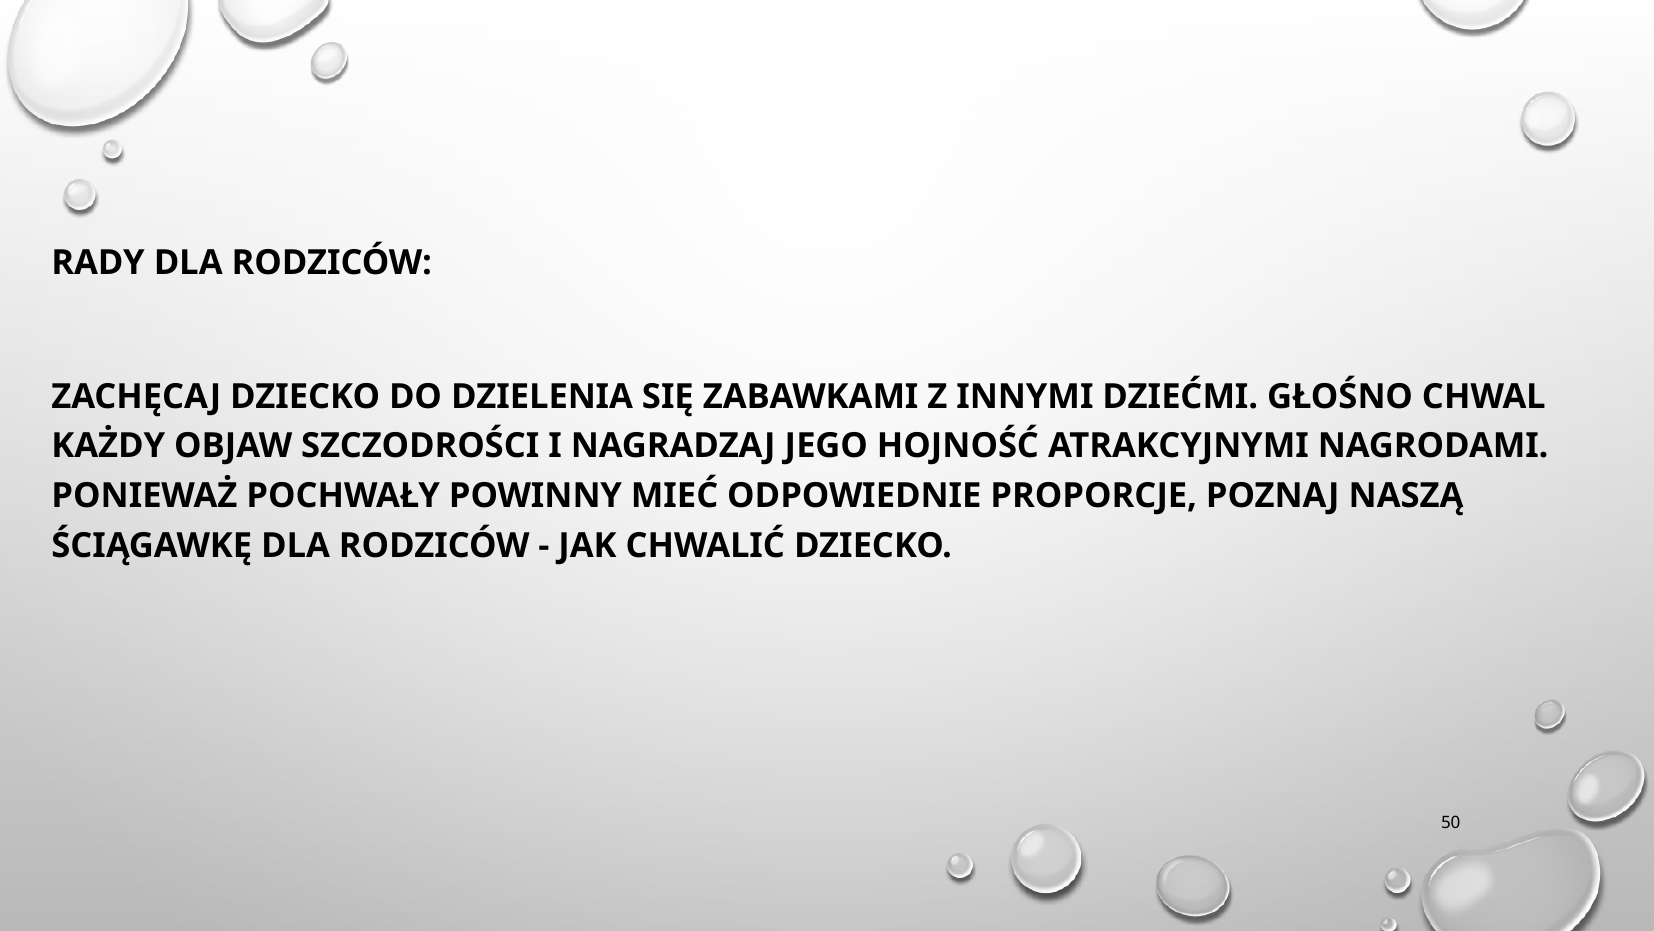

# Rady dla rodziców:
Zachęcaj dziecko do dzielenia się zabawkami z innymi dziećmi. Głośno chwal każdy objaw szczodrości i nagradzaj jego hojność atrakcyjnymi nagrodami. Ponieważ pochwały powinny mieć odpowiednie proporcje, poznaj naszą ściągawkę dla rodziców - jak chwalić dziecko.
49